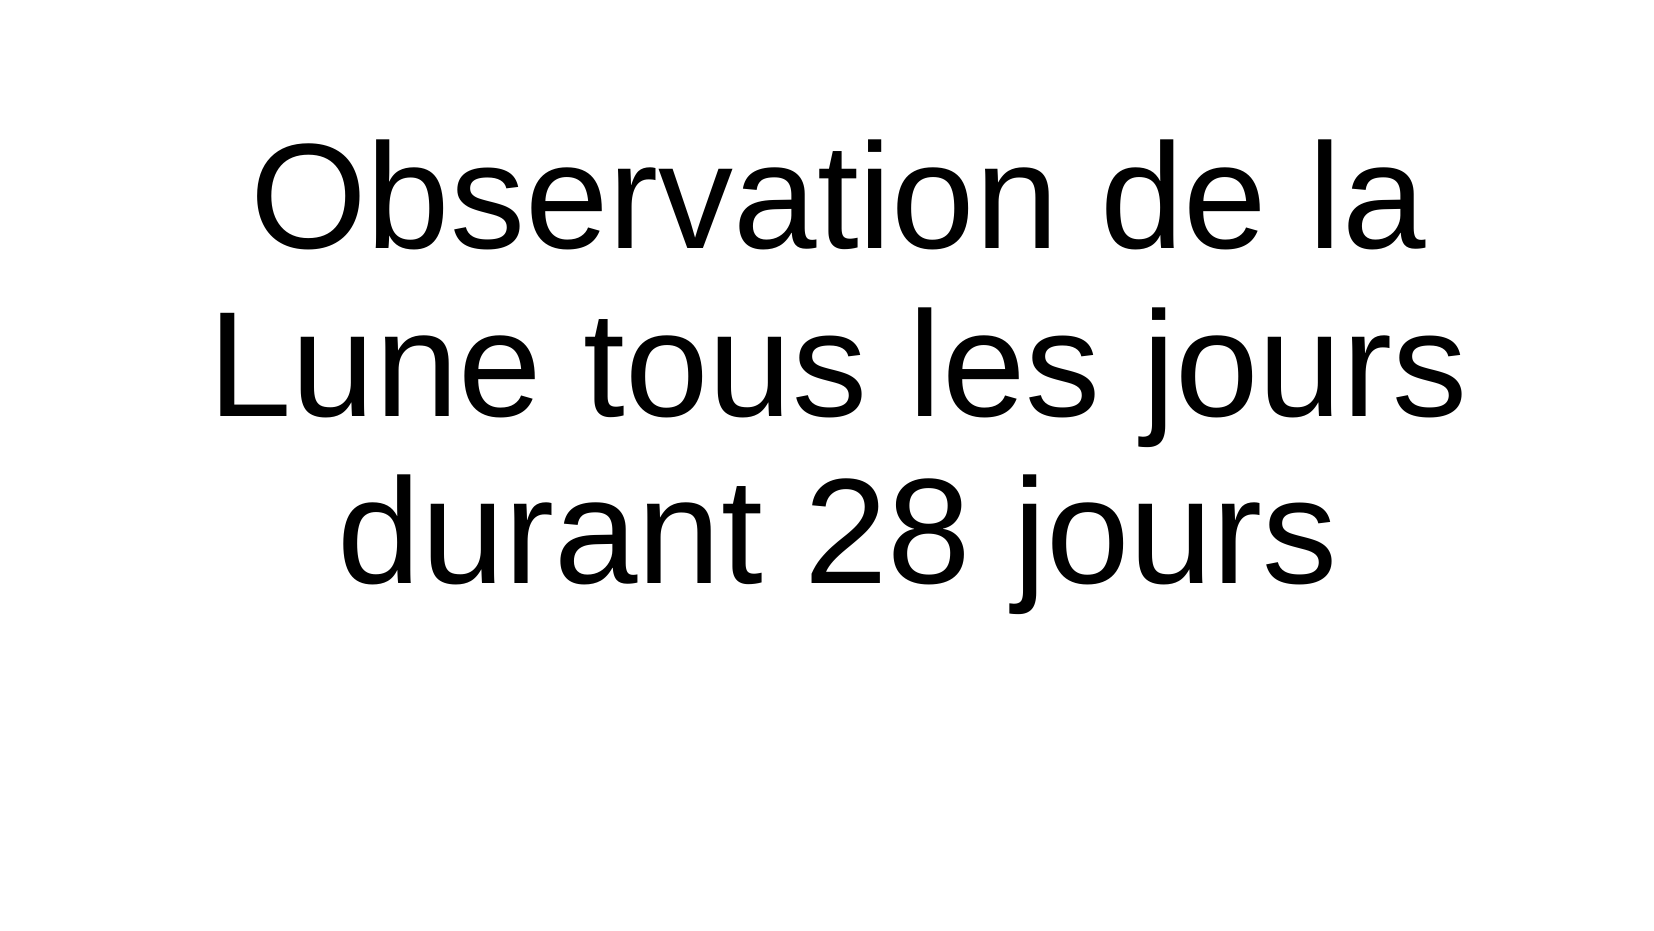

# Observation de la Lune tous les jours durant 28 jours